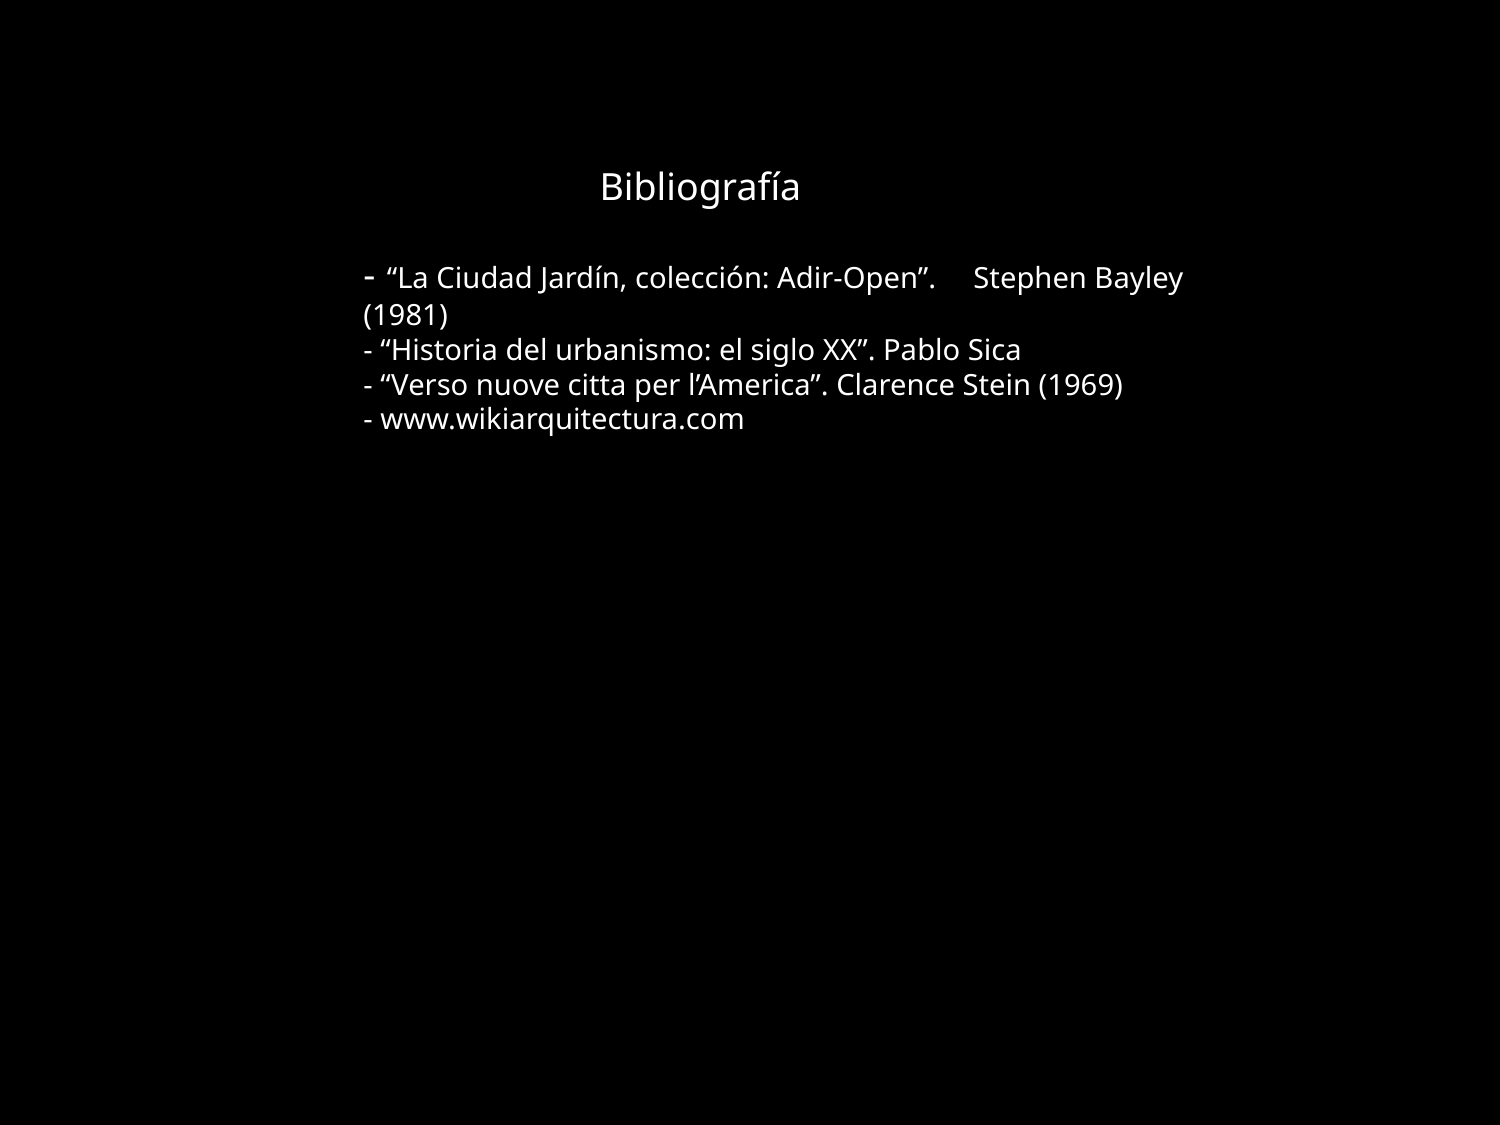

Bibliografía
--“La Ciudad Jardín, colección: Adir-Open”. Stephen Bayley (1981)
- “Historia del urbanismo: el siglo XX”. Pablo Sica
- “Verso nuove citta per l’America”. Clarence Stein (1969)
- www.wikiarquitectura.com